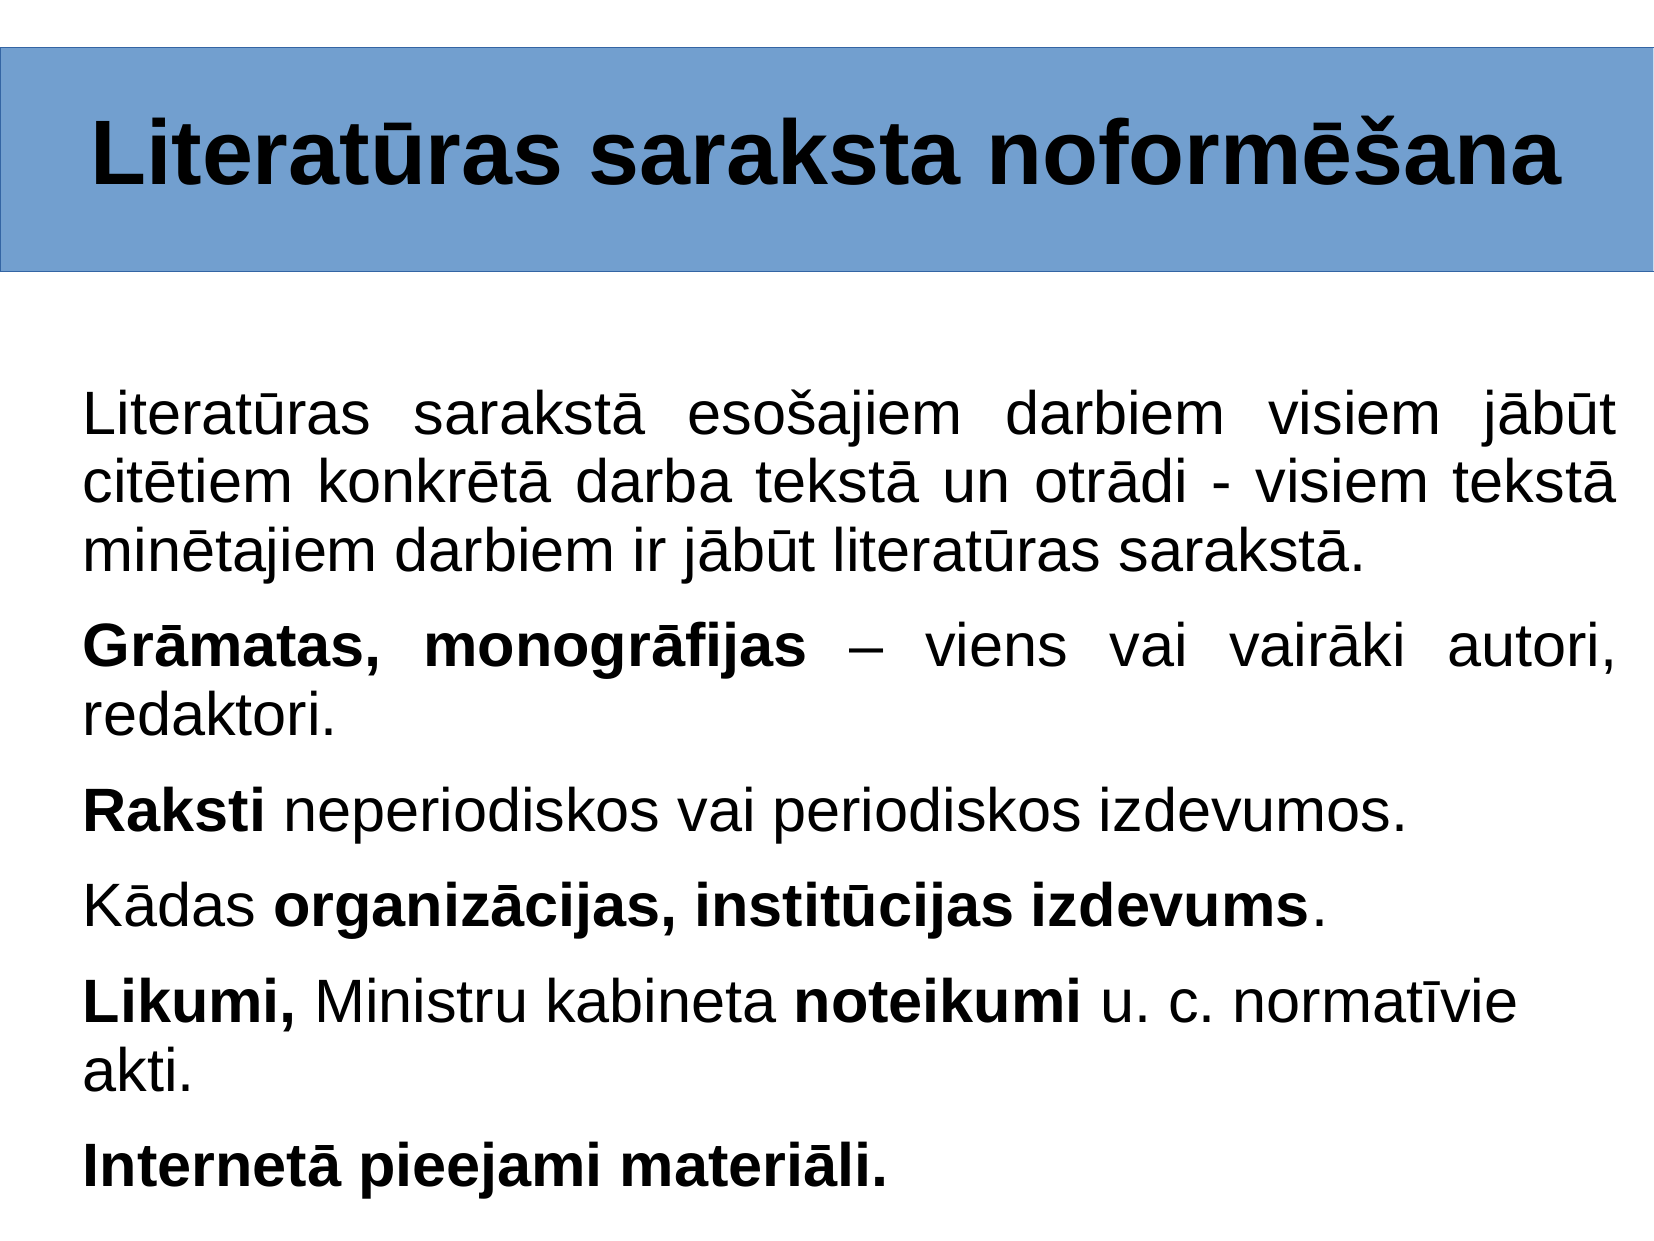

# Literatūras saraksta noformēšana
Literatūras sarakstā esošajiem darbiem visiem jābūt citētiem konkrētā darba tekstā un otrādi - visiem tekstā minētajiem darbiem ir jābūt literatūras sarakstā.
Grāmatas, monogrāfijas – viens vai vairāki autori, redaktori.
Raksti neperiodiskos vai periodiskos izdevumos.
Kādas organizācijas, institūcijas izdevums.
Likumi, Ministru kabineta noteikumi u. c. normatīvie akti.
Internetā pieejami materiāli.